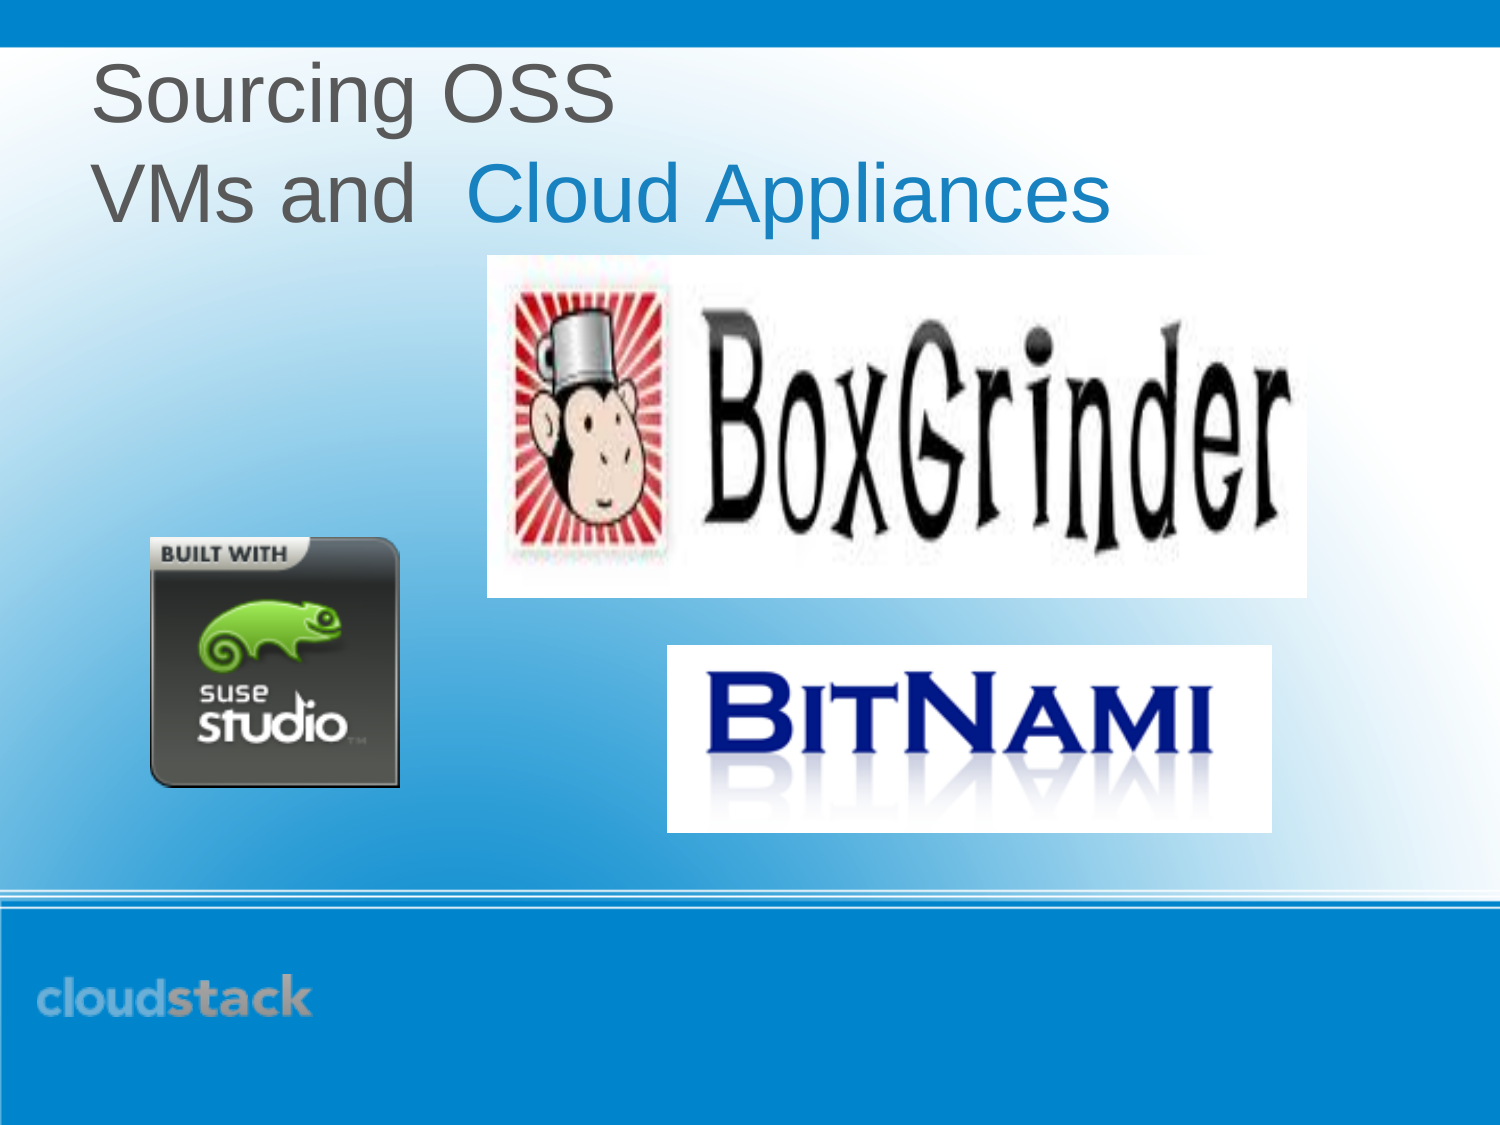

# Sourcing OSS VMs and Cloud Appliances